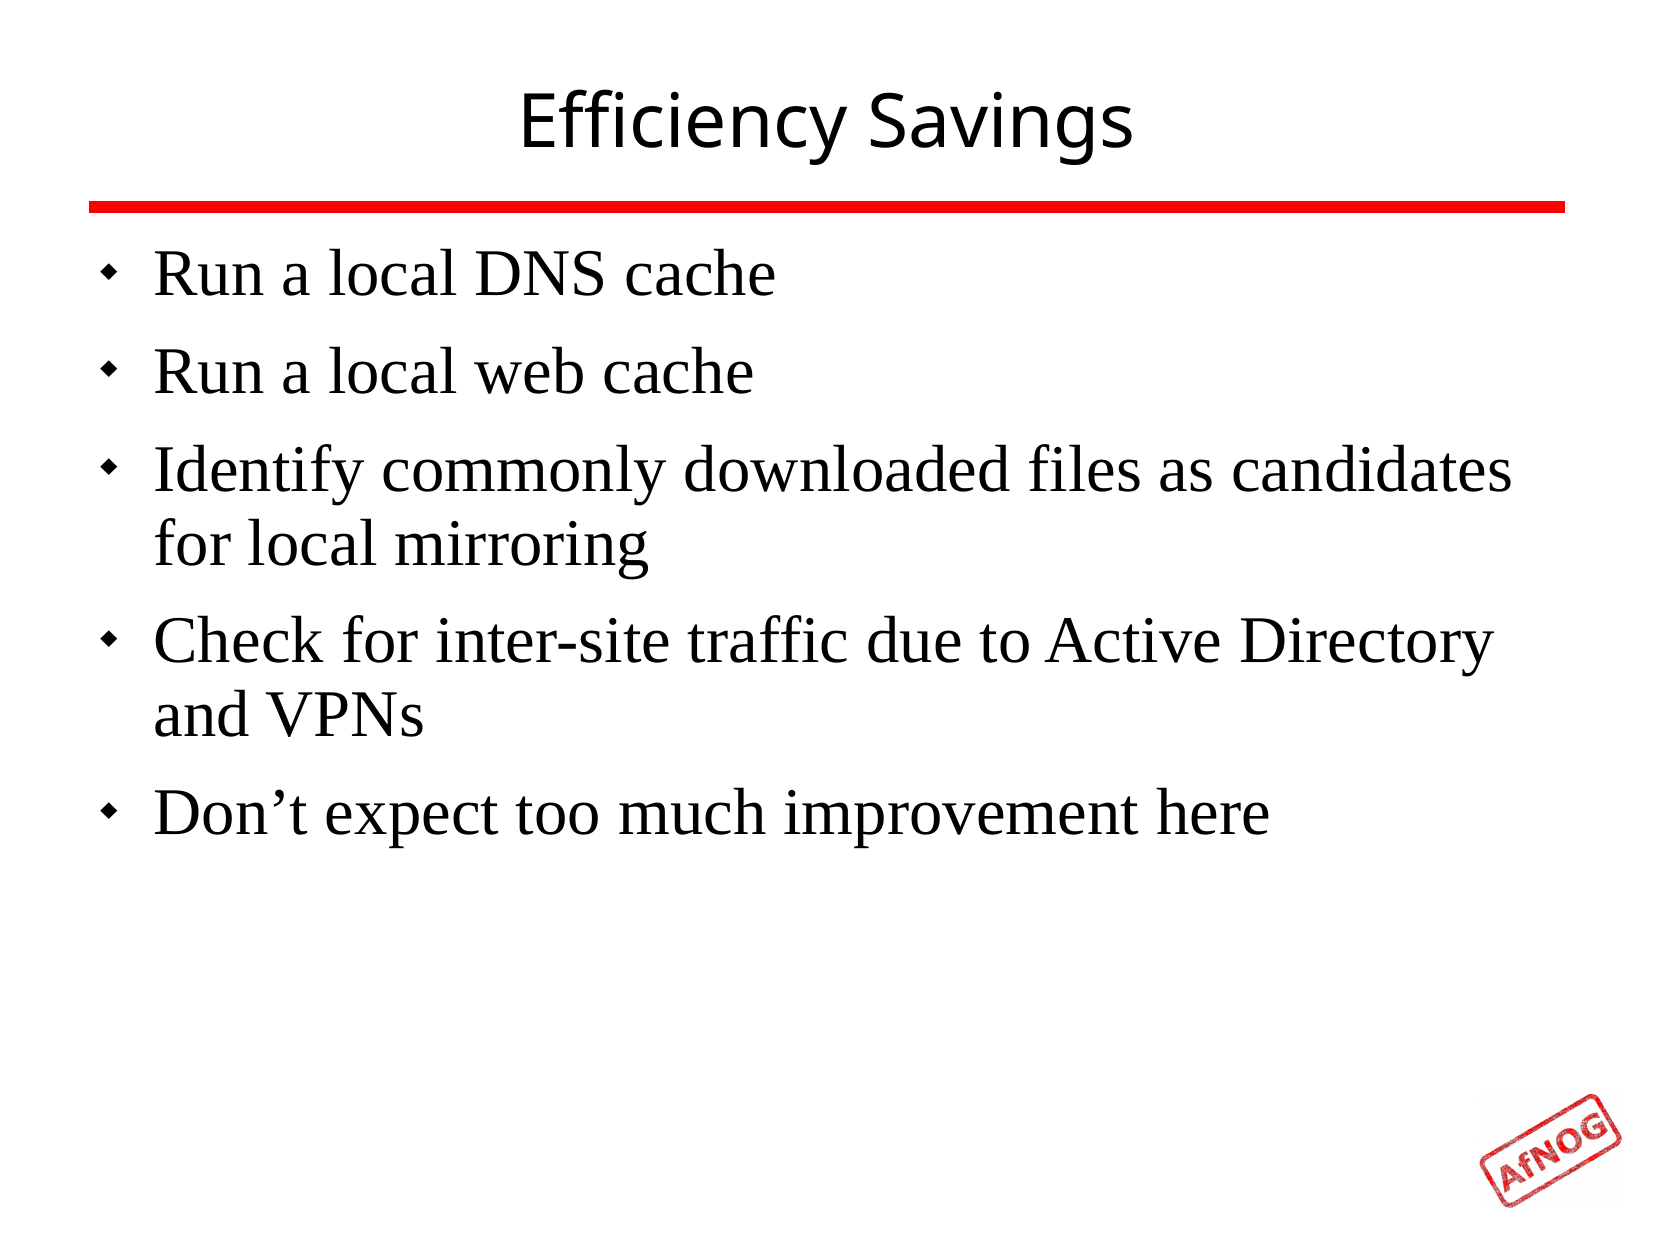

# Efficiency Savings
Run a local DNS cache
Run a local web cache
Identify commonly downloaded files as candidates for local mirroring
Check for inter-site traffic due to Active Directory and VPNs
Don’t expect too much improvement here